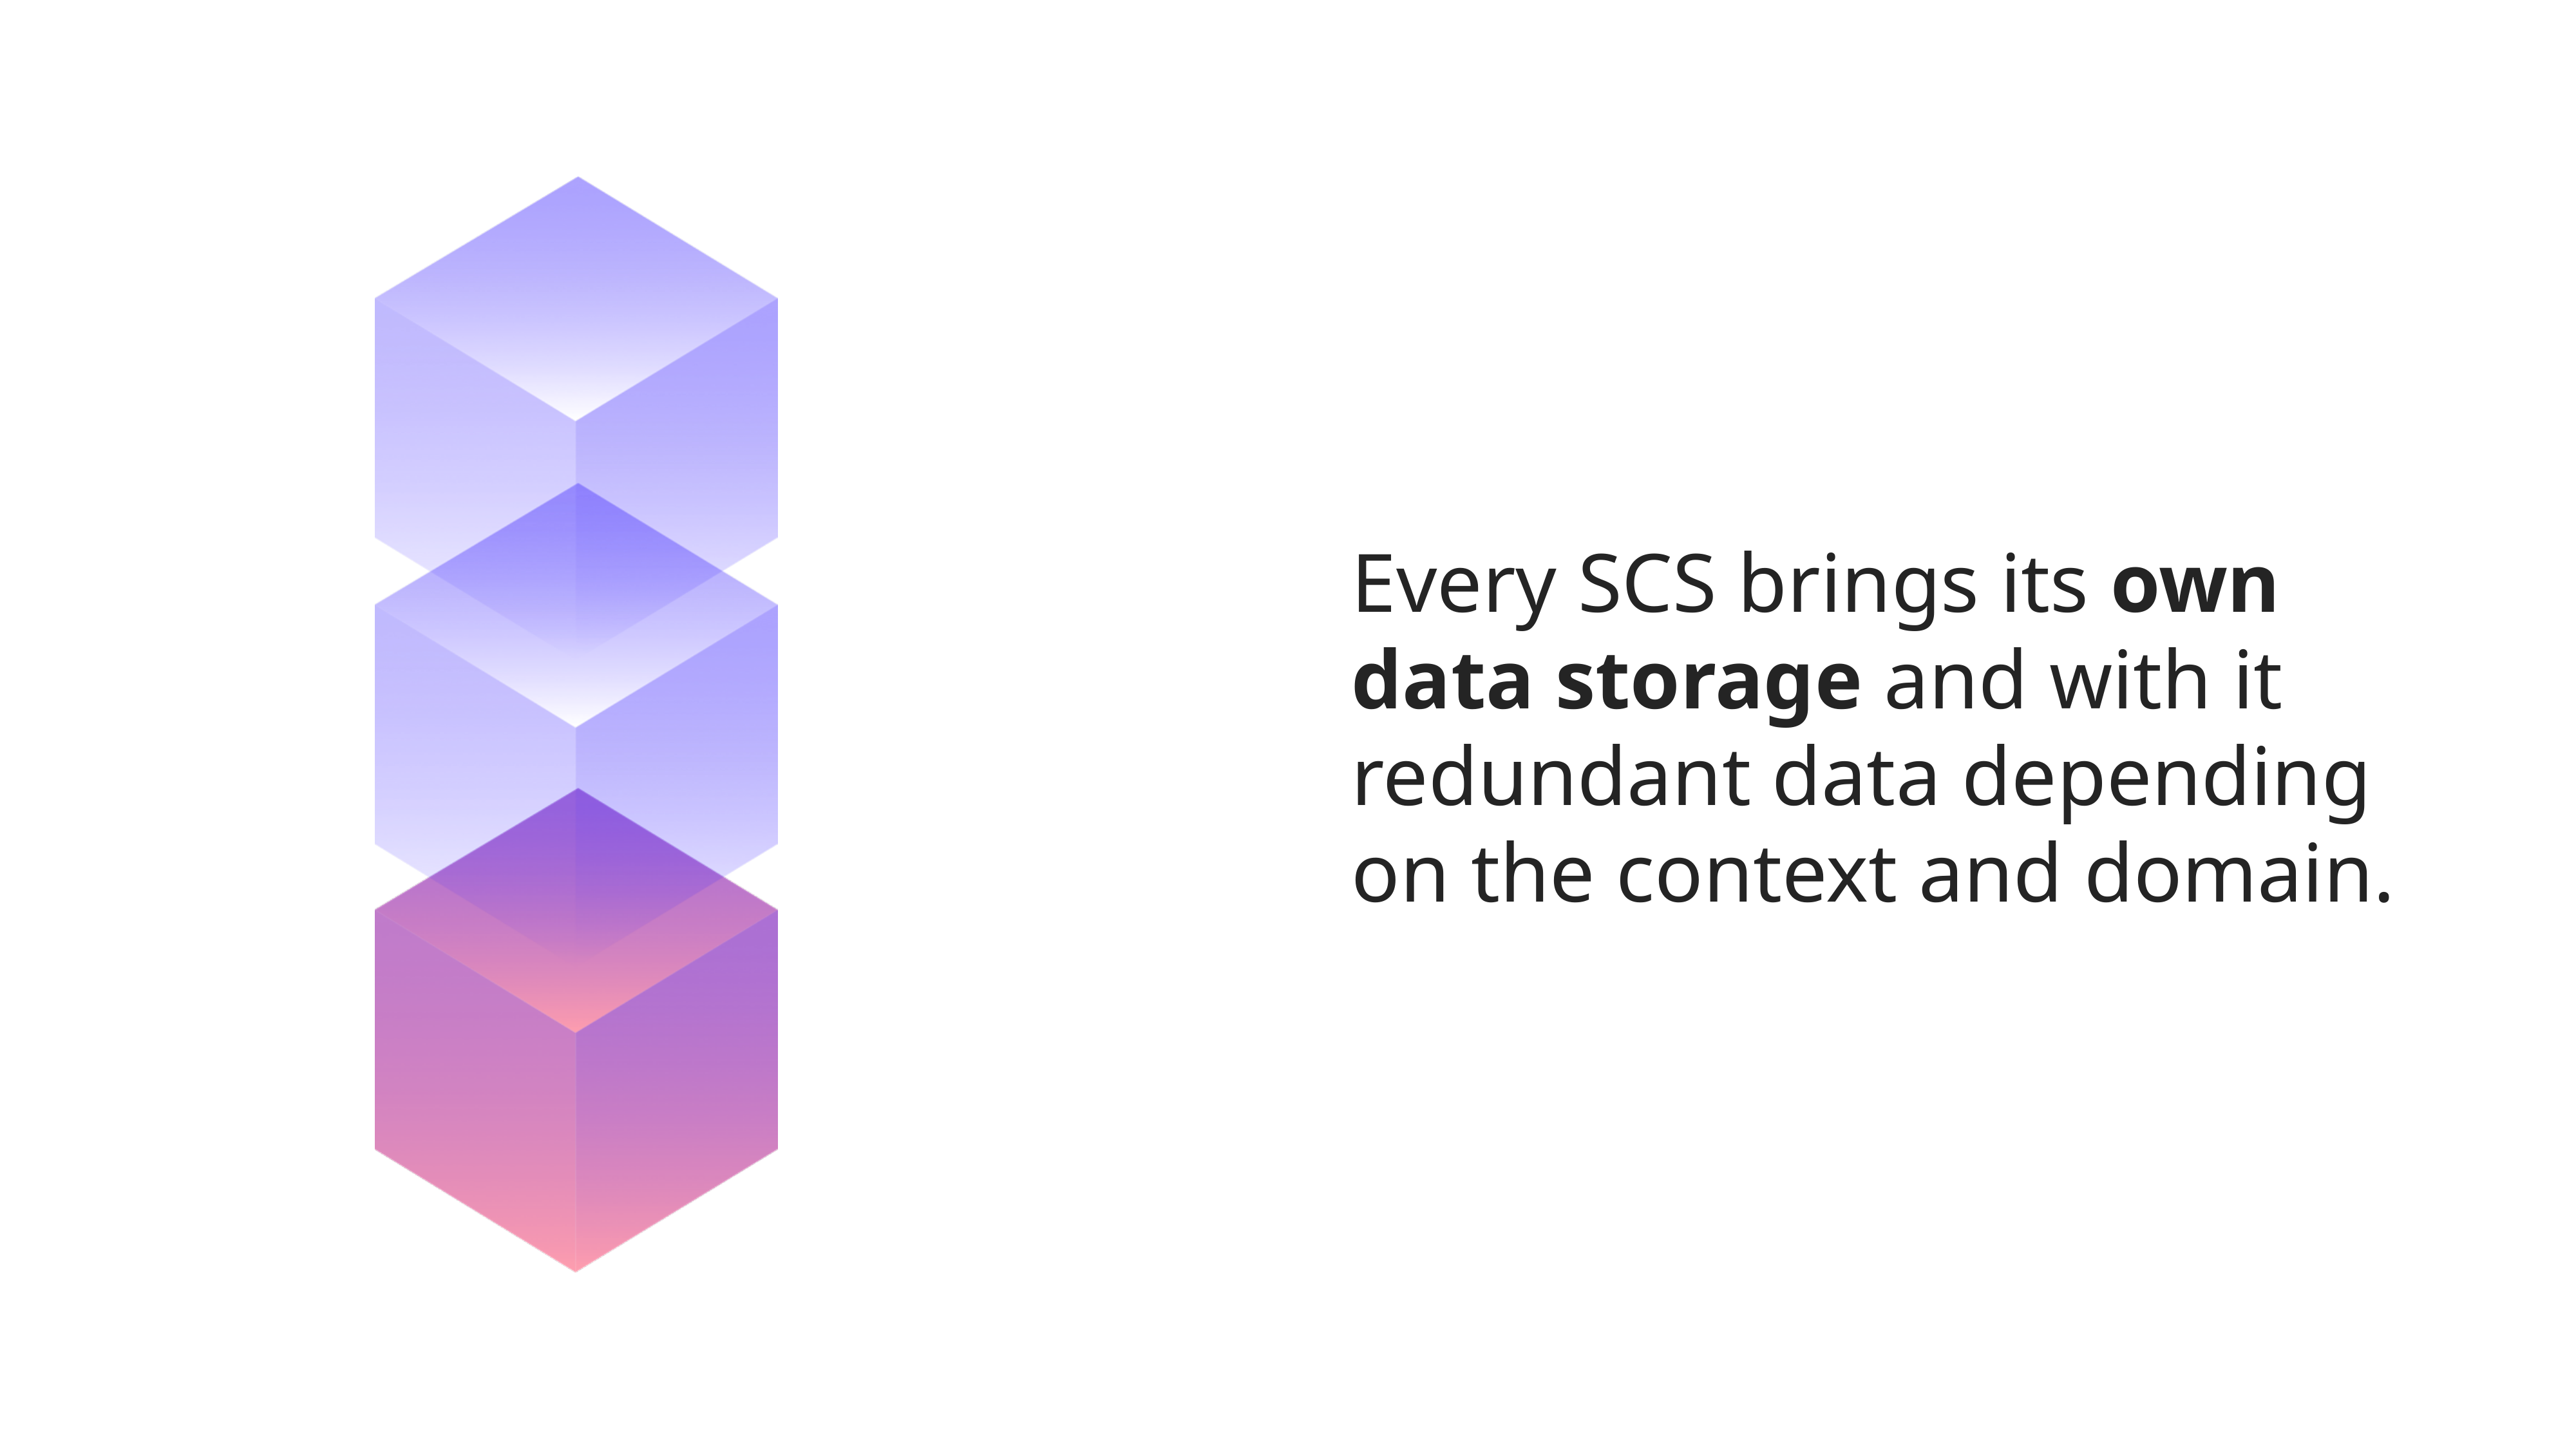

# Every SCS brings its own data storage and with it redundant data depending on the context and domain.